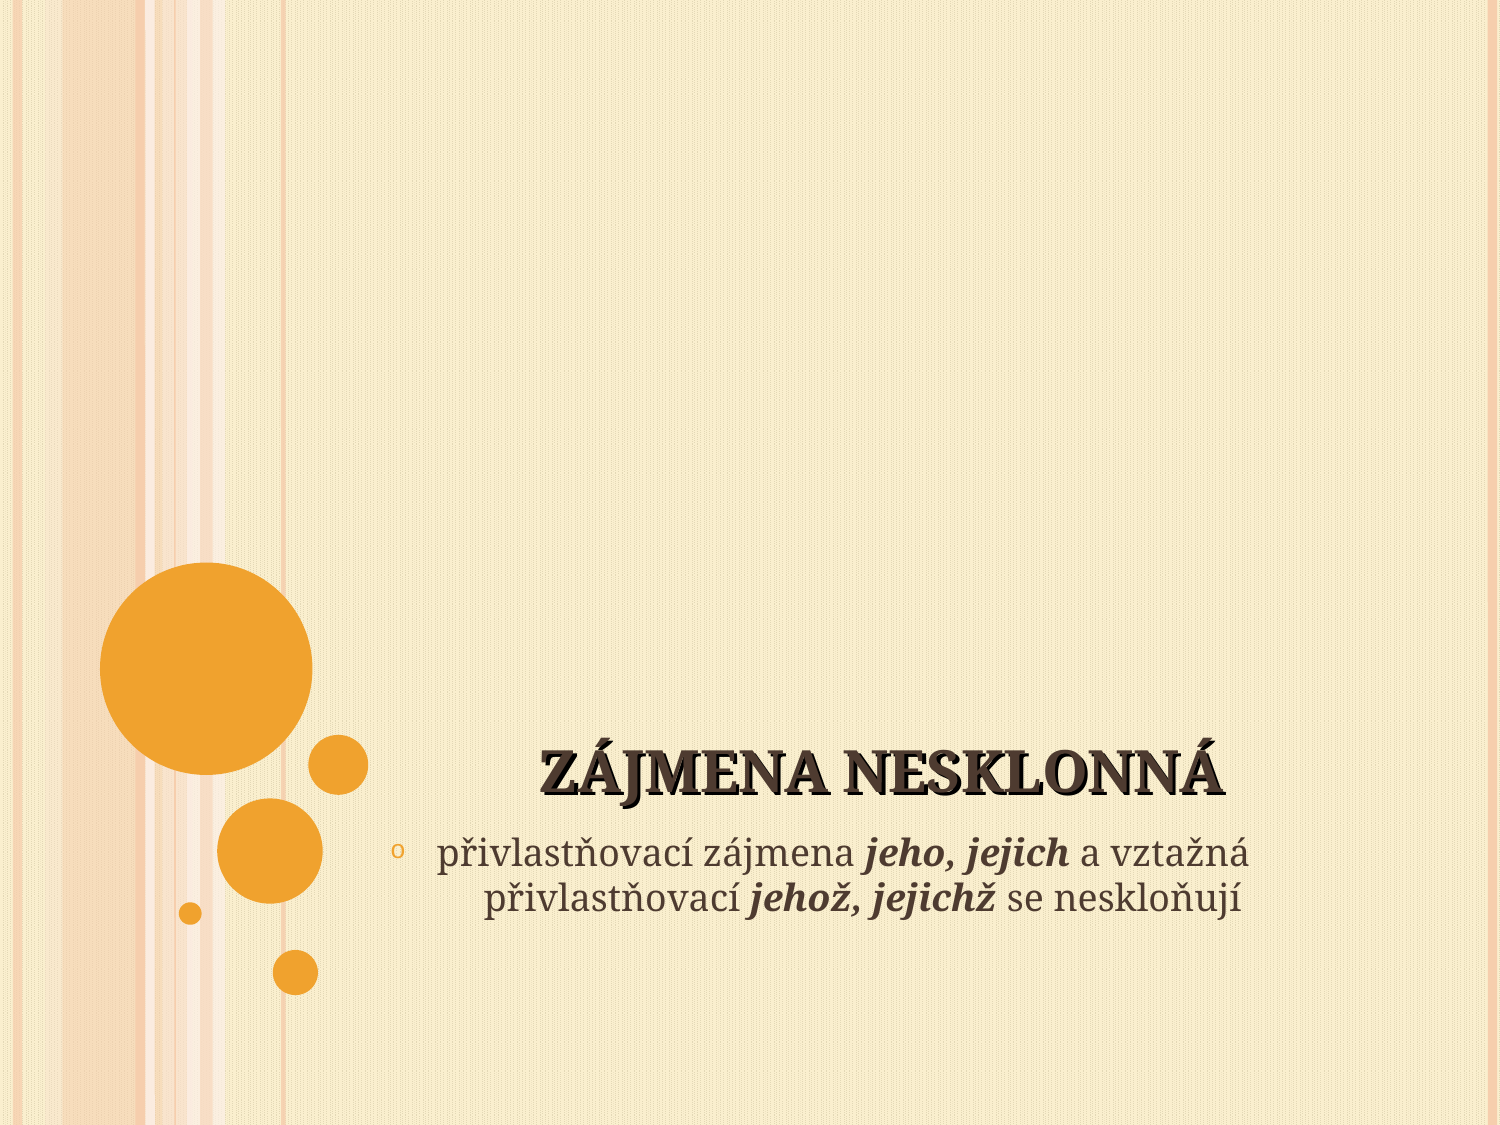

# zájmena nesklonná
přivlastňovací zájmena jeho, jejich a vztažná přivlastňovací jehož, jejichž se neskloňují